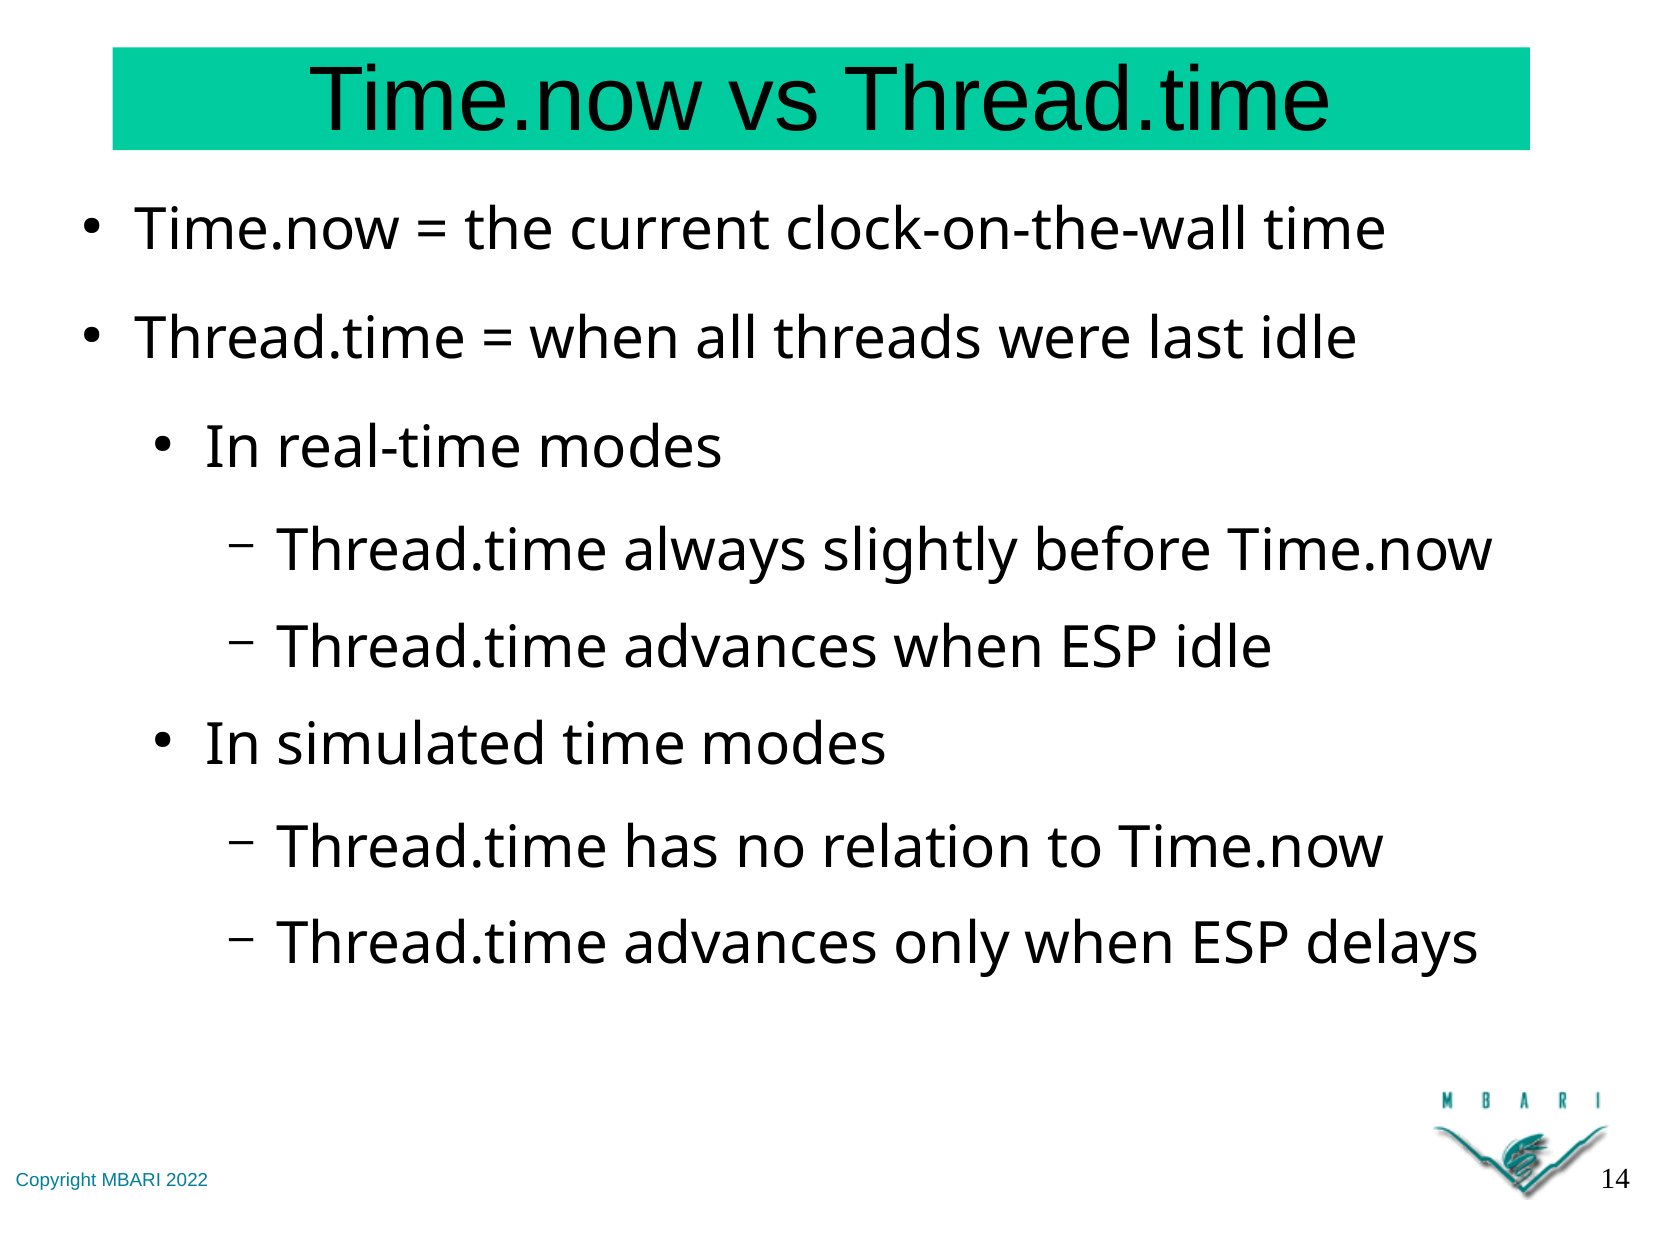

# Time.now vs Thread.time
Time.now = the current clock-on-the-wall time
Thread.time = when all threads were last idle
In real-time modes
Thread.time always slightly before Time.now
Thread.time advances when ESP idle
In simulated time modes
Thread.time has no relation to Time.now
Thread.time advances only when ESP delays